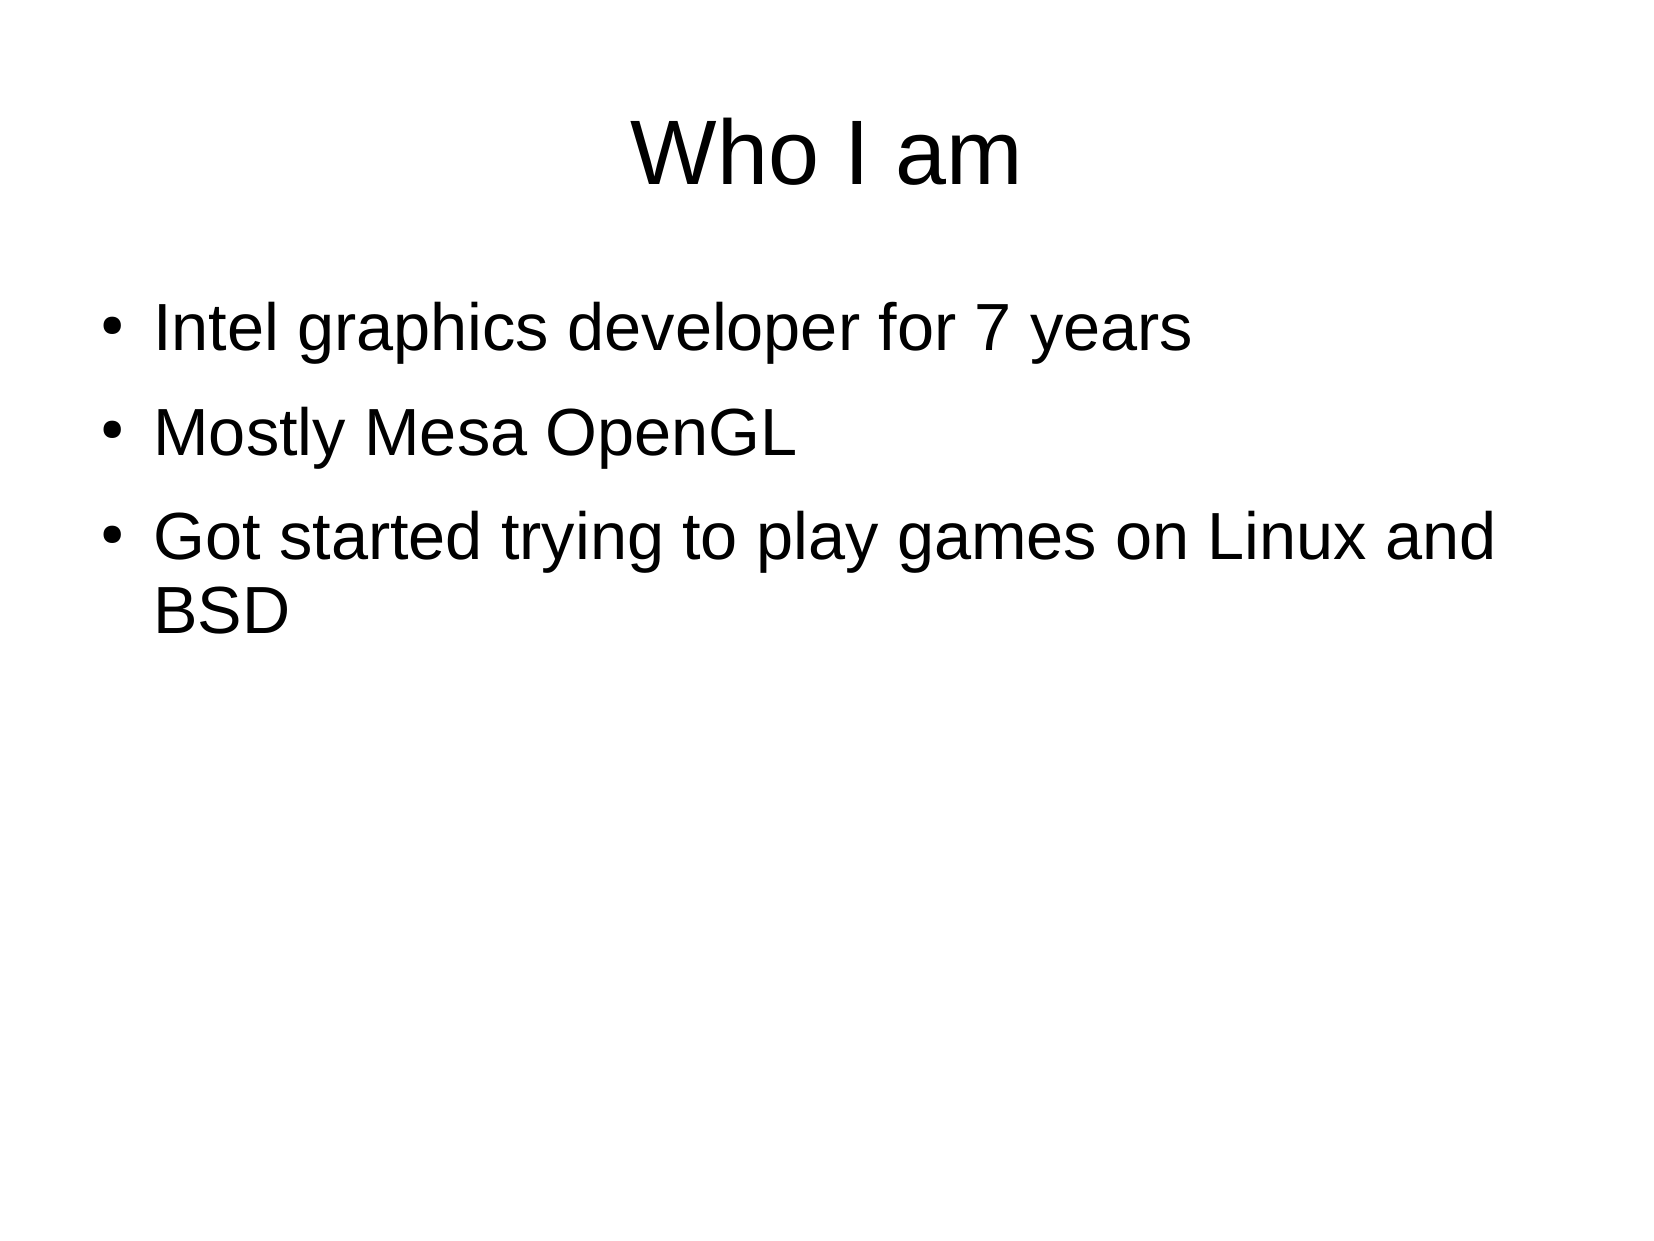

# Who I am
Intel graphics developer for 7 years
Mostly Mesa OpenGL
Got started trying to play games on Linux and BSD